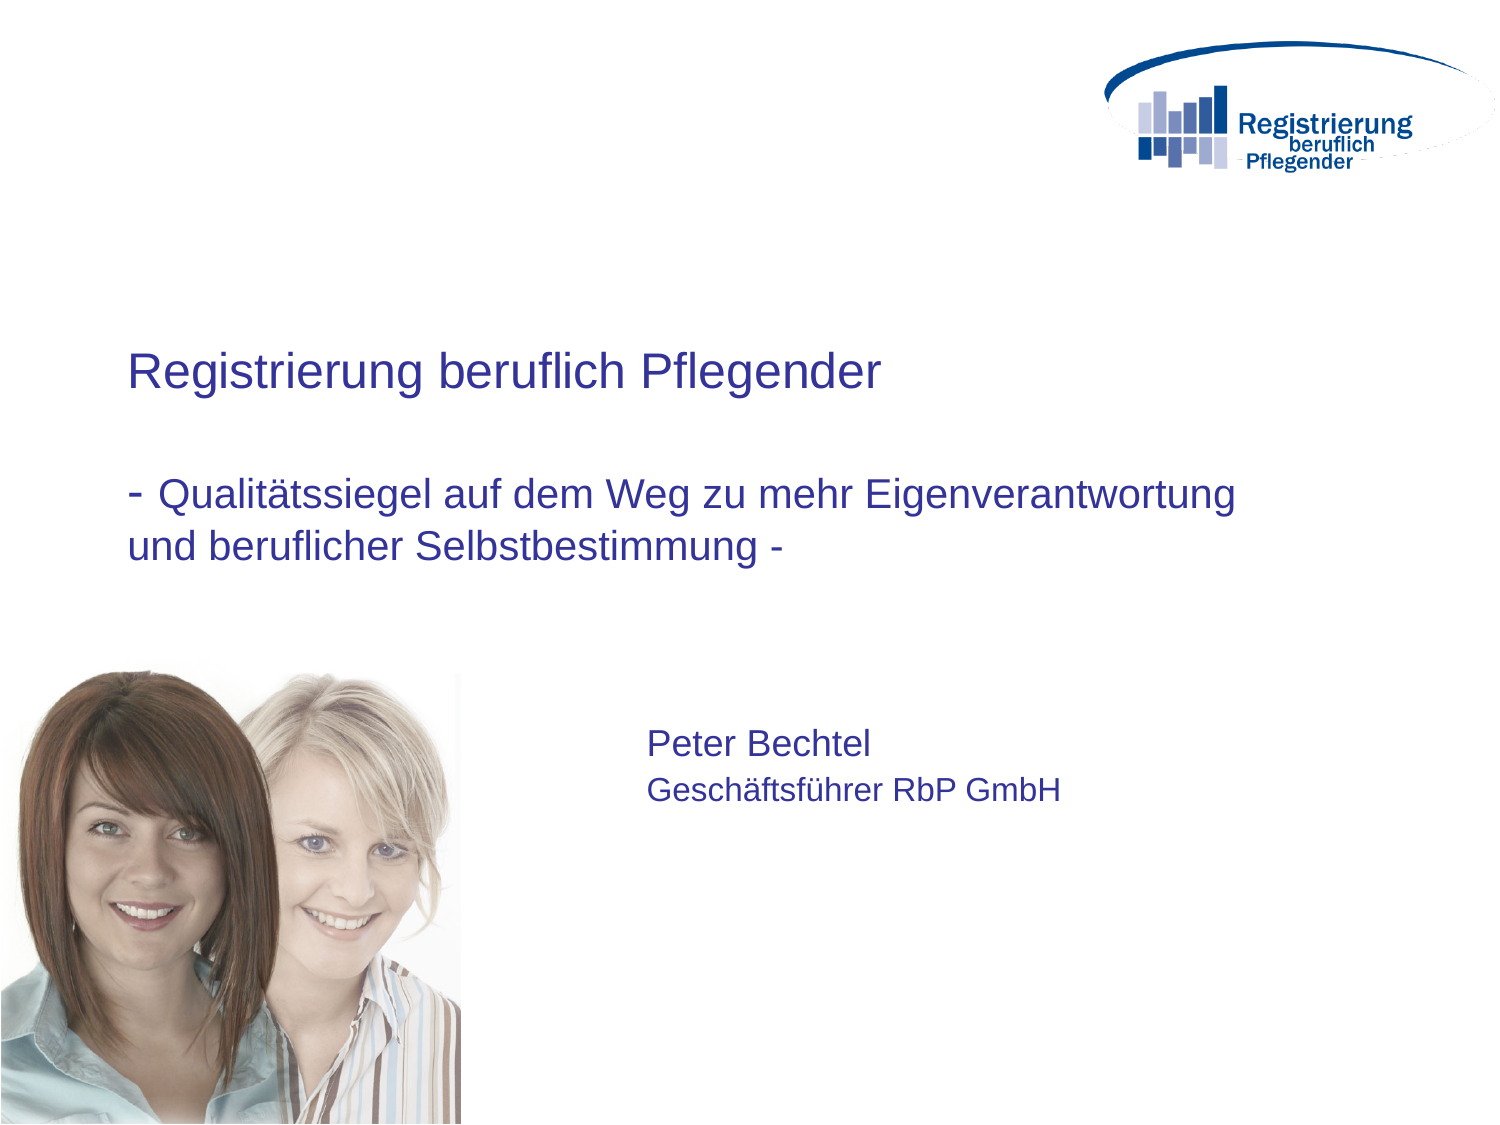

# Registrierung beruflich Pflegender - Qualitätssiegel auf dem Weg zu mehr Eigenverantwortung und beruflicher Selbstbestimmung -
Peter Bechtel
Geschäftsführer RbP GmbH